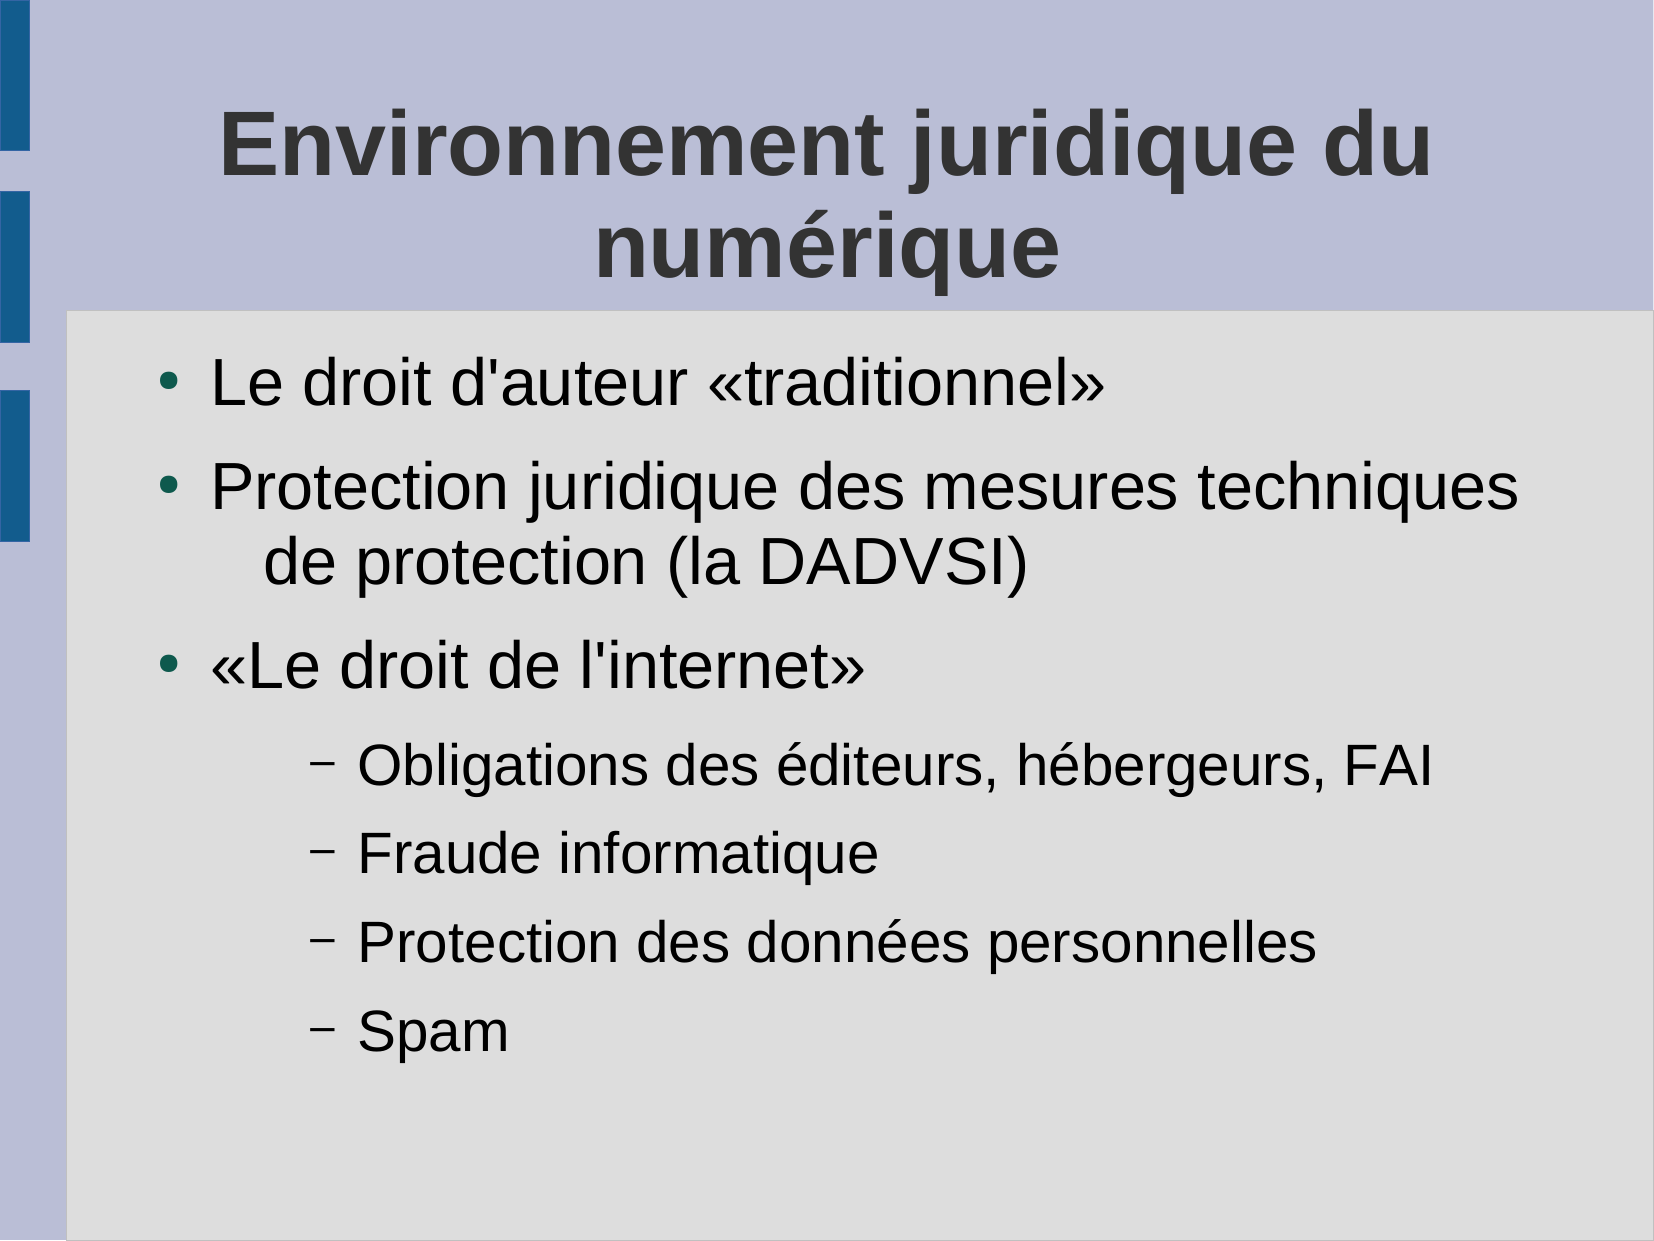

# Environnement juridique du numérique
Le droit d'auteur «traditionnel»
Protection juridique des mesures techniques de protection (la DADVSI)
«Le droit de l'internet»
Obligations des éditeurs, hébergeurs, FAI
Fraude informatique
Protection des données personnelles
Spam